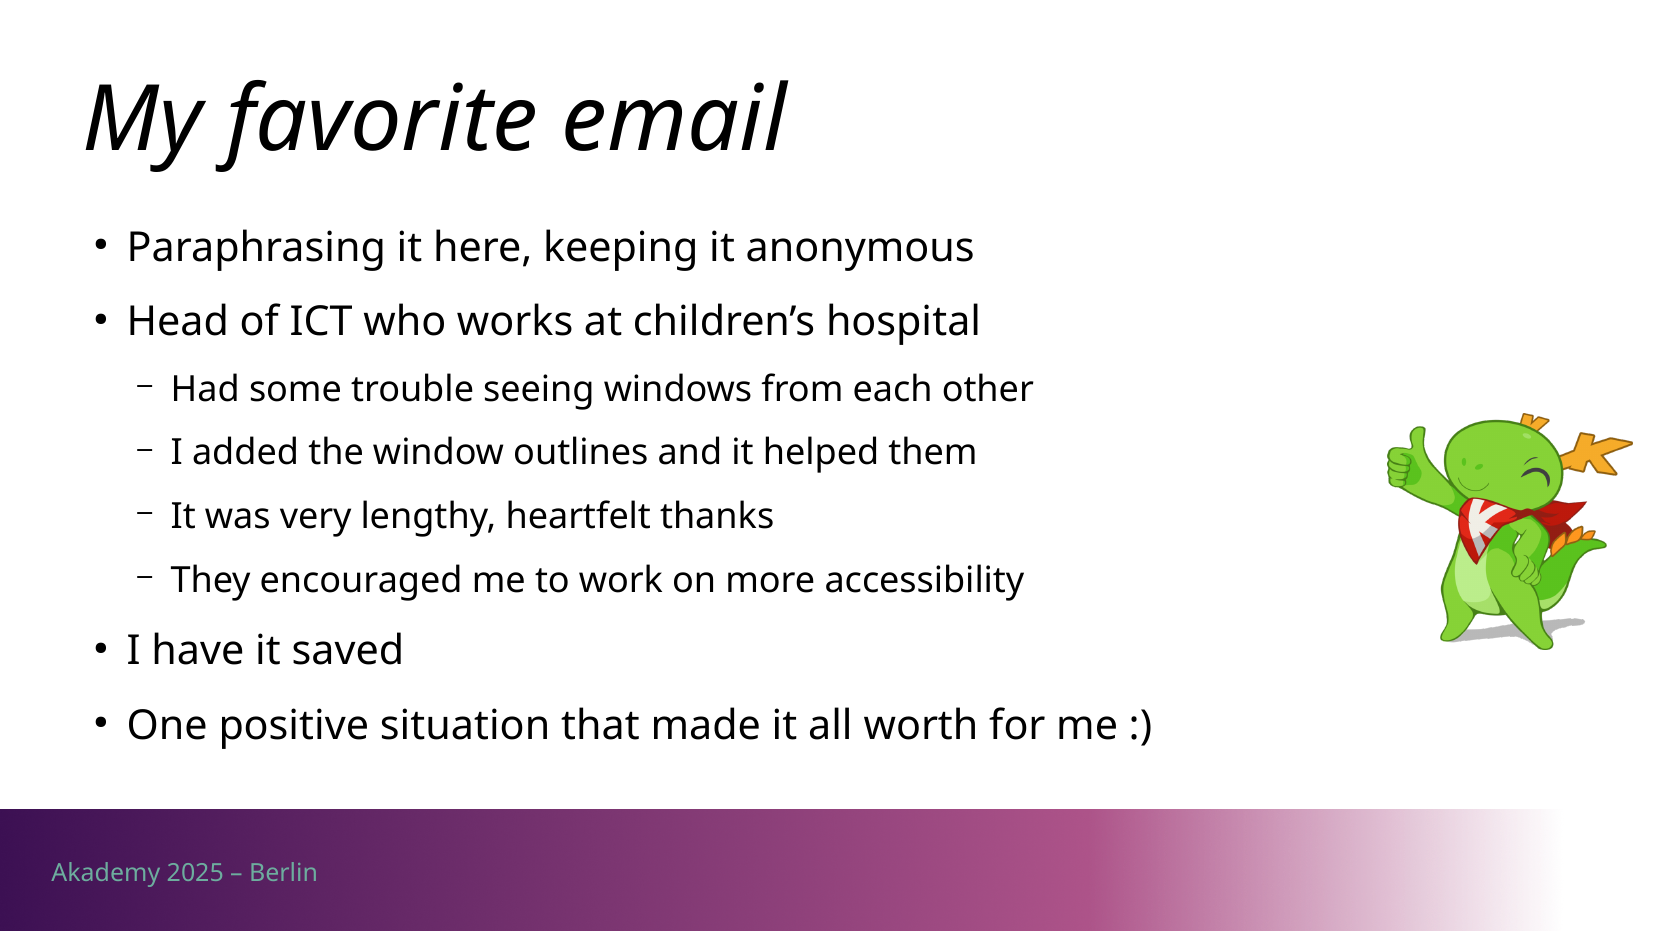

# My favorite email
Paraphrasing it here, keeping it anonymous
Head of ICT who works at children’s hospital
Had some trouble seeing windows from each other
I added the window outlines and it helped them
It was very lengthy, heartfelt thanks
They encouraged me to work on more accessibility
I have it saved
One positive situation that made it all worth for me :)